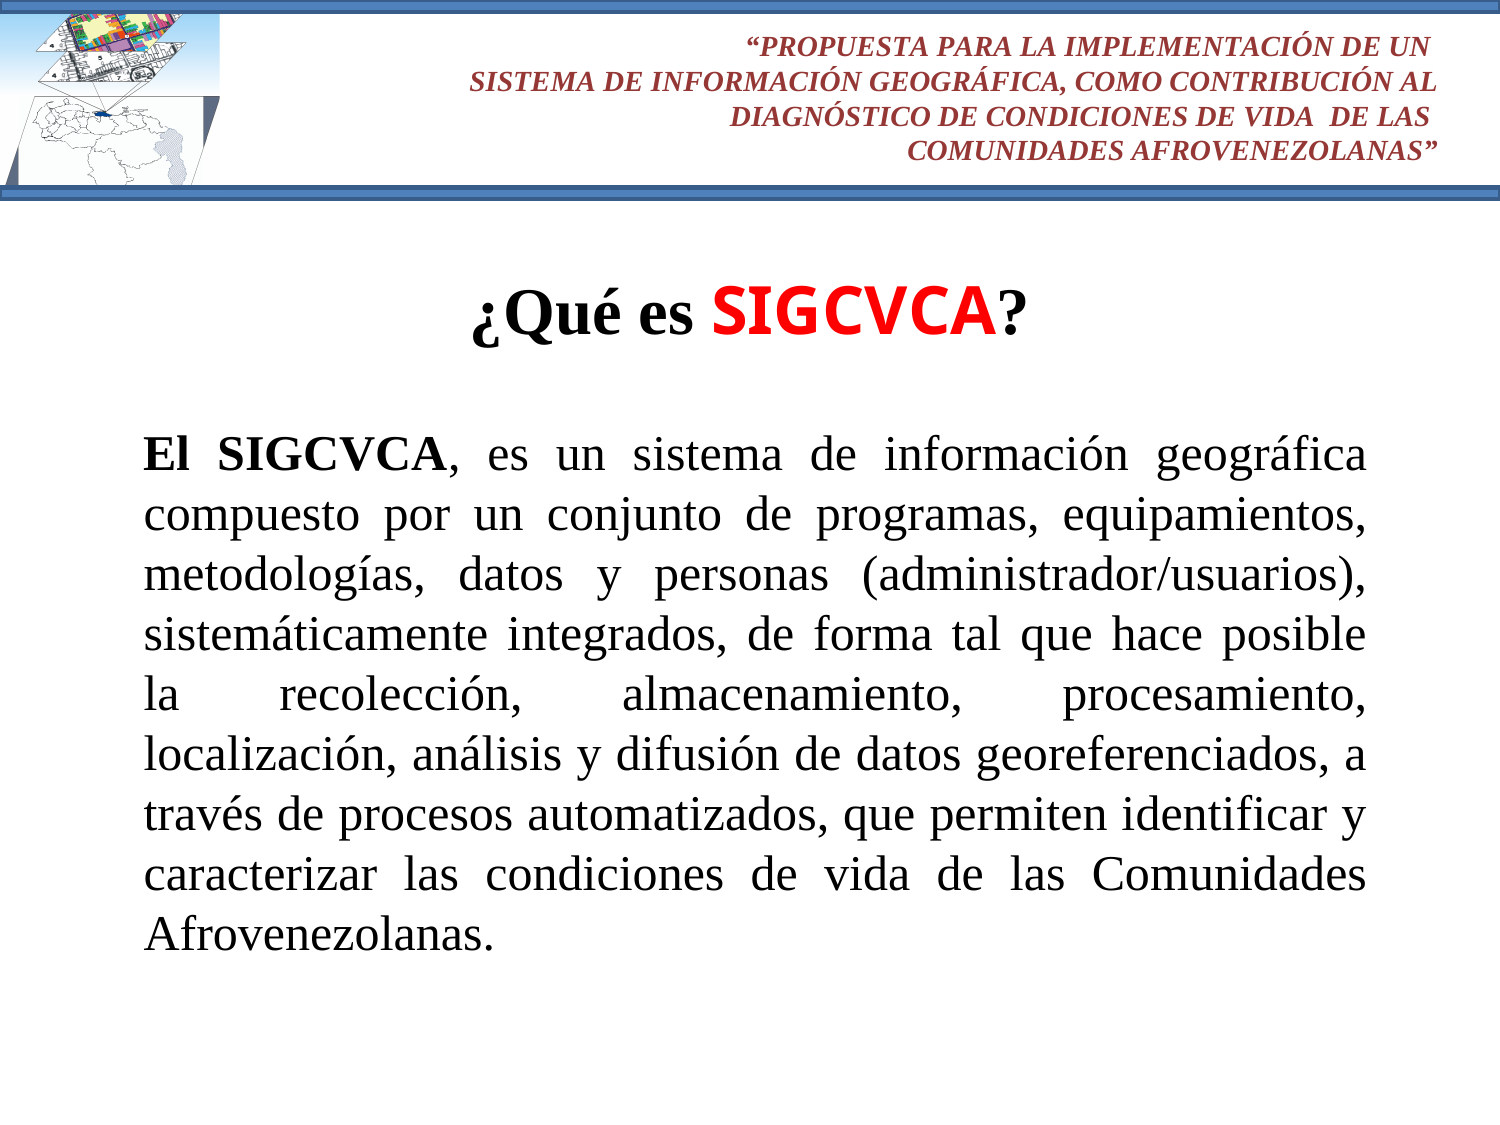

“PROPUESTA PARA LA IMPLEMENTACIÓN DE UN
SISTEMA DE INFORMACIÓN GEOGRÁFICA, COMO CONTRIBUCIÓN AL DIAGNÓSTICO DE CONDICIONES DE VIDA DE LAS
COMUNIDADES AFROVENEZOLANAS”
¿Qué es SIGCVCA?
El SIGCVCA, es un sistema de información geográfica compuesto por un conjunto de programas, equipamientos, metodologías, datos y personas (administrador/usuarios), sistemáticamente integrados, de forma tal que hace posible la recolección, almacenamiento, procesamiento, localización, análisis y difusión de datos georeferenciados, a través de procesos automatizados, que permiten identificar y caracterizar las condiciones de vida de las Comunidades Afrovenezolanas.